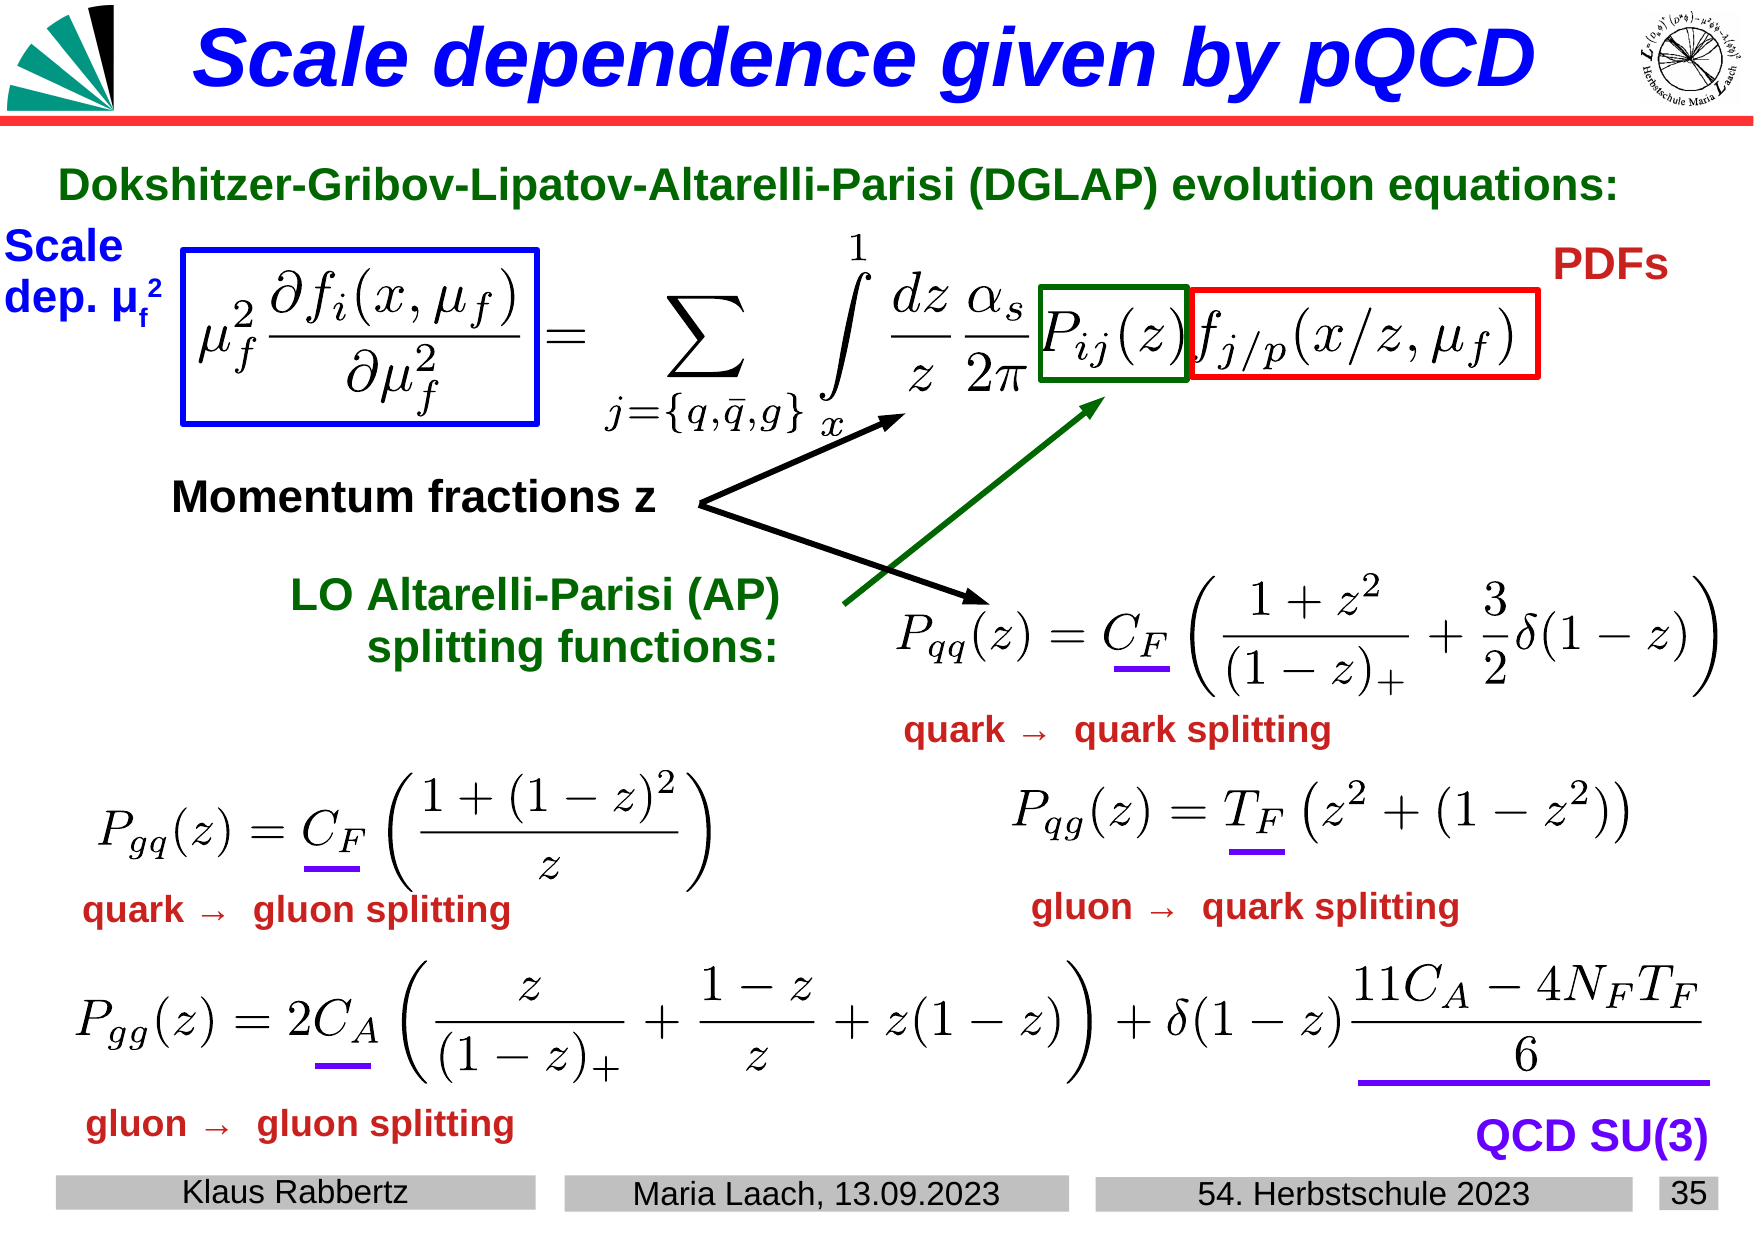

# Scale dependence given by pQCD
Dokshitzer-Gribov-Lipatov-Altarelli-Parisi (DGLAP) evolution equations:
Scale
dep. μf2
PDFs
Momentum fractions z
LO Altarelli-Parisi (AP)
 splitting functions:
quark → quark splitting
gluon → quark splitting
quark → gluon splitting
gluon → gluon splitting
QCD SU(3)